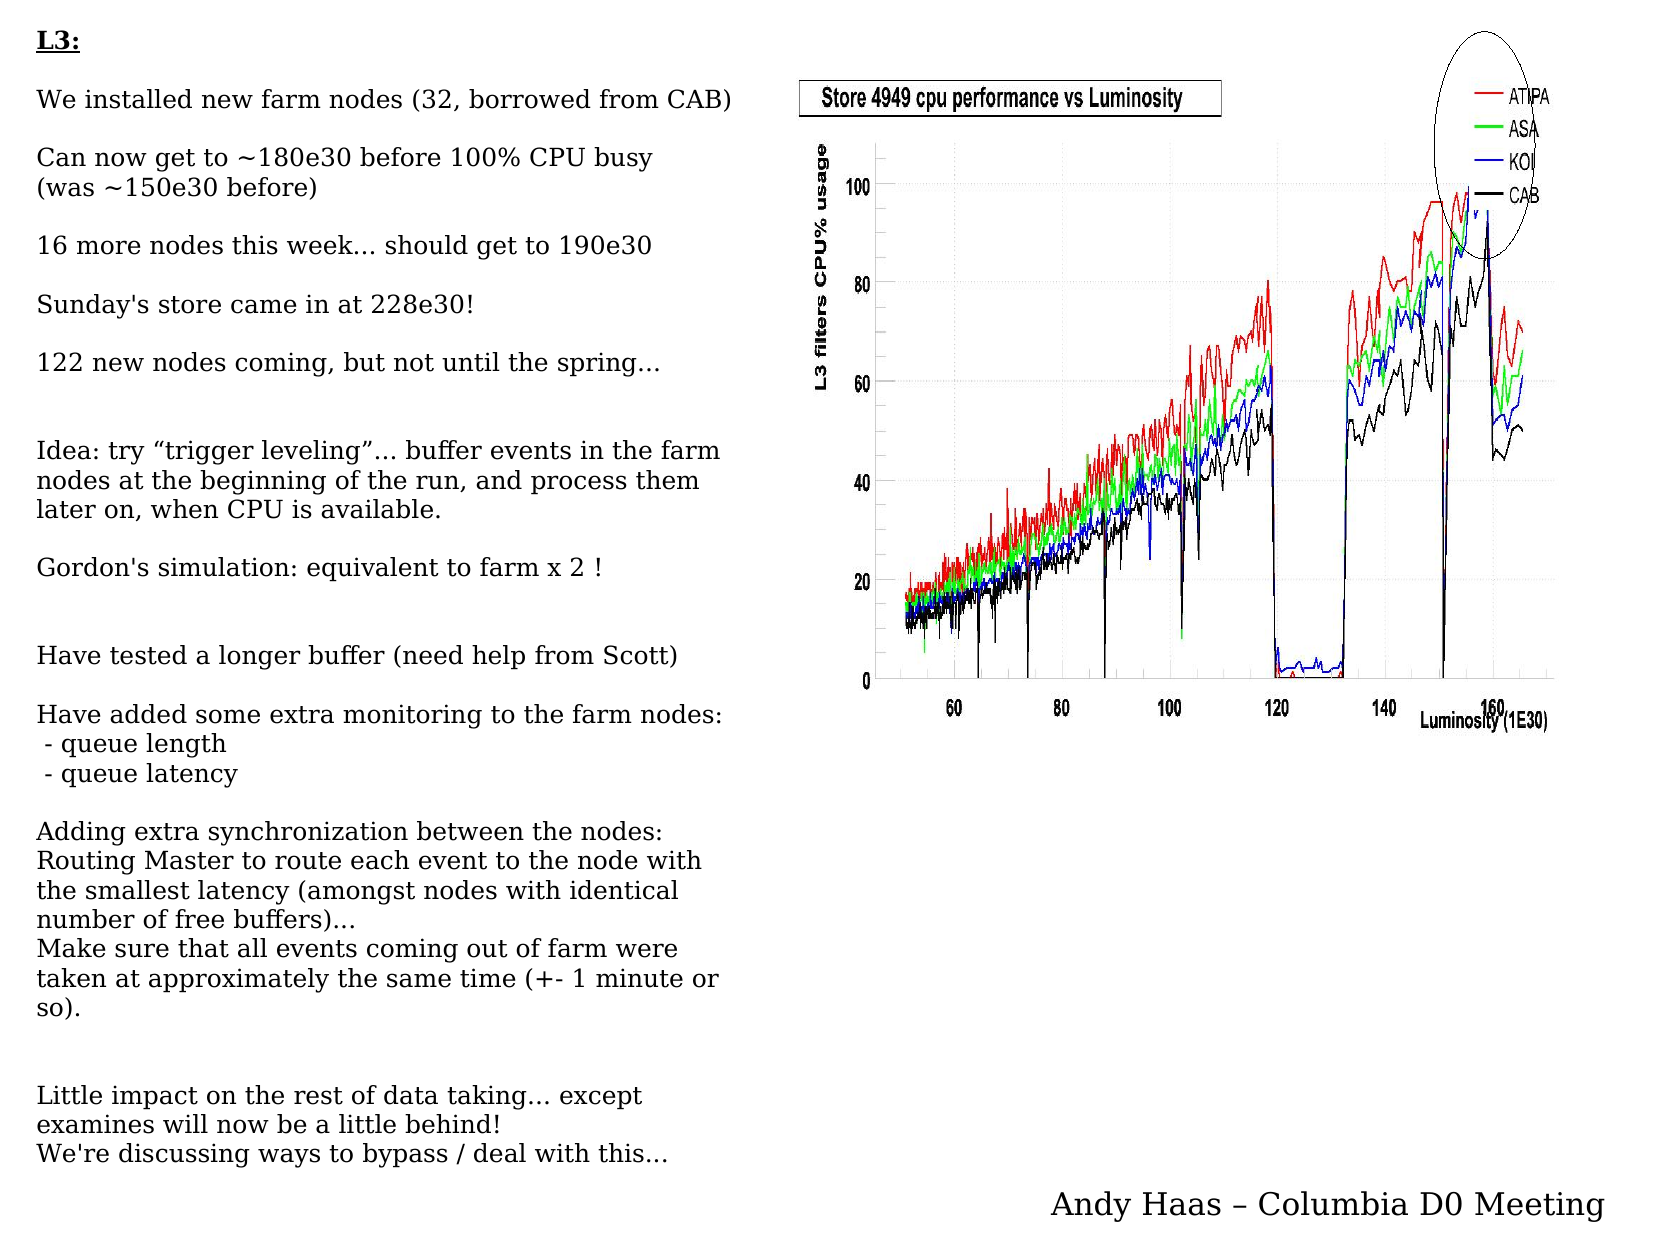

L3:
We installed new farm nodes (32, borrowed from CAB)
Can now get to ~180e30 before 100% CPU busy
(was ~150e30 before)
16 more nodes this week... should get to 190e30
Sunday's store came in at 228e30!
122 new nodes coming, but not until the spring...
Idea: try “trigger leveling”... buffer events in the farm nodes at the beginning of the run, and process them later on, when CPU is available.
Gordon's simulation: equivalent to farm x 2 !
Have tested a longer buffer (need help from Scott)
Have added some extra monitoring to the farm nodes:
 - queue length
 - queue latency
Adding extra synchronization between the nodes:
Routing Master to route each event to the node with the smallest latency (amongst nodes with identical number of free buffers)...
Make sure that all events coming out of farm were taken at approximately the same time (+- 1 minute or so).
Little impact on the rest of data taking... except examines will now be a little behind!
We're discussing ways to bypass / deal with this...